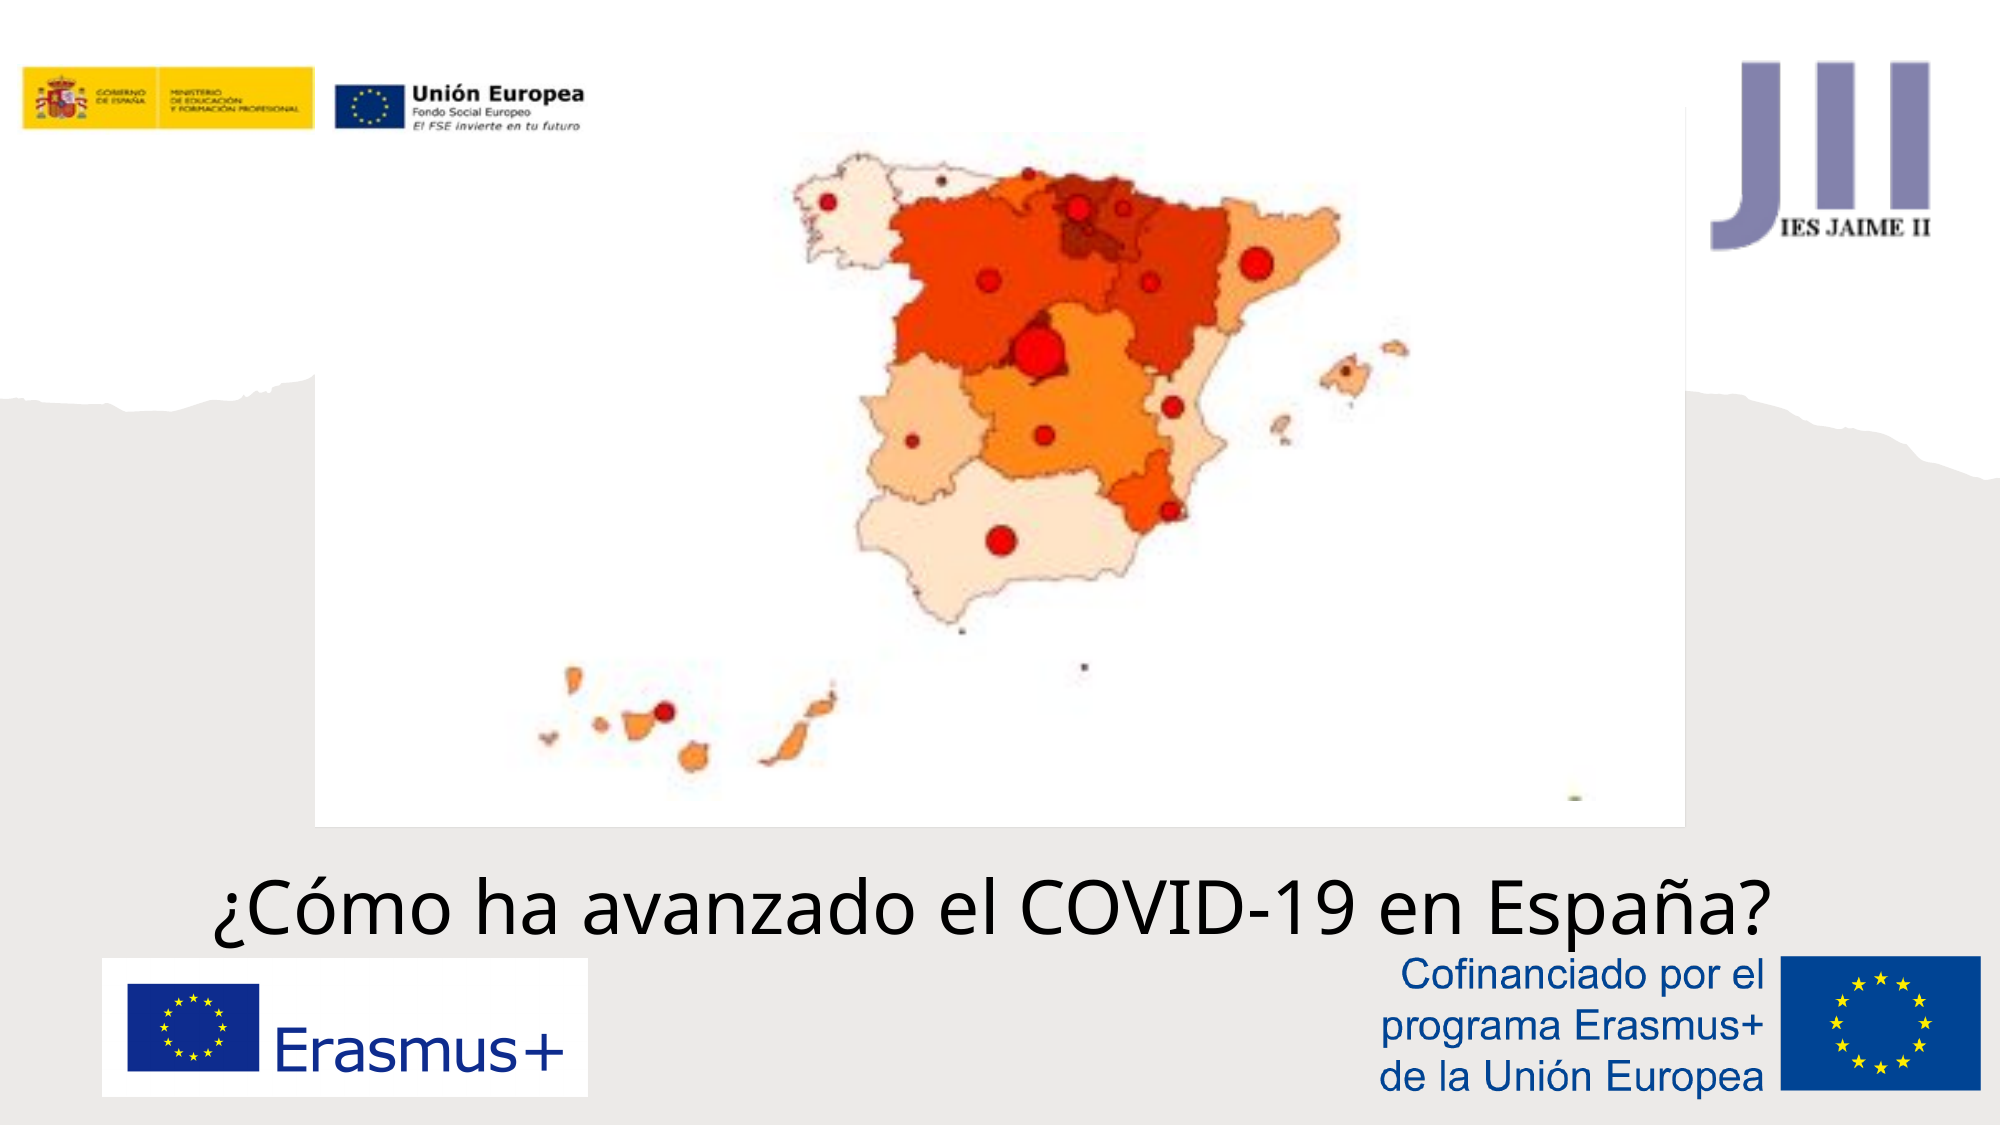

# ¿Cómo ha avanzado el COVID-19 en España?